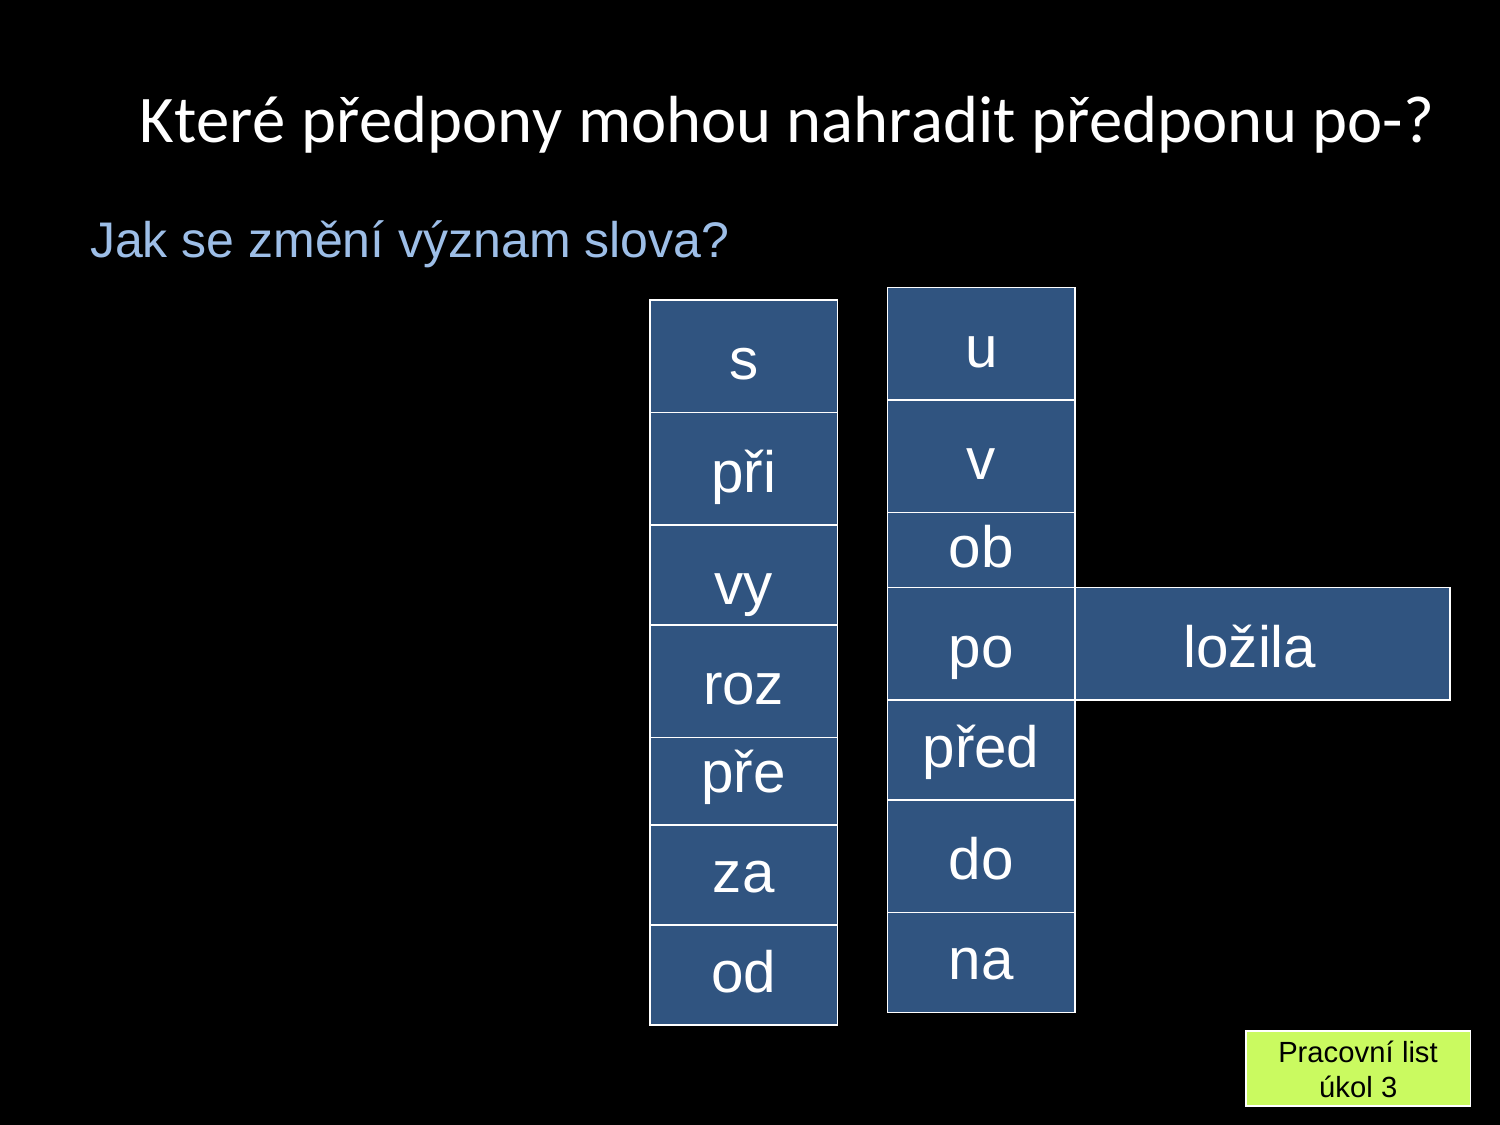

# Které předpony mohou nahradit předponu po-?
Jak se změní význam slova?
u
s
v
při
ob
vy
po
ložila
roz
před
pře
do
za
na
od
Pracovní list
úkol 3